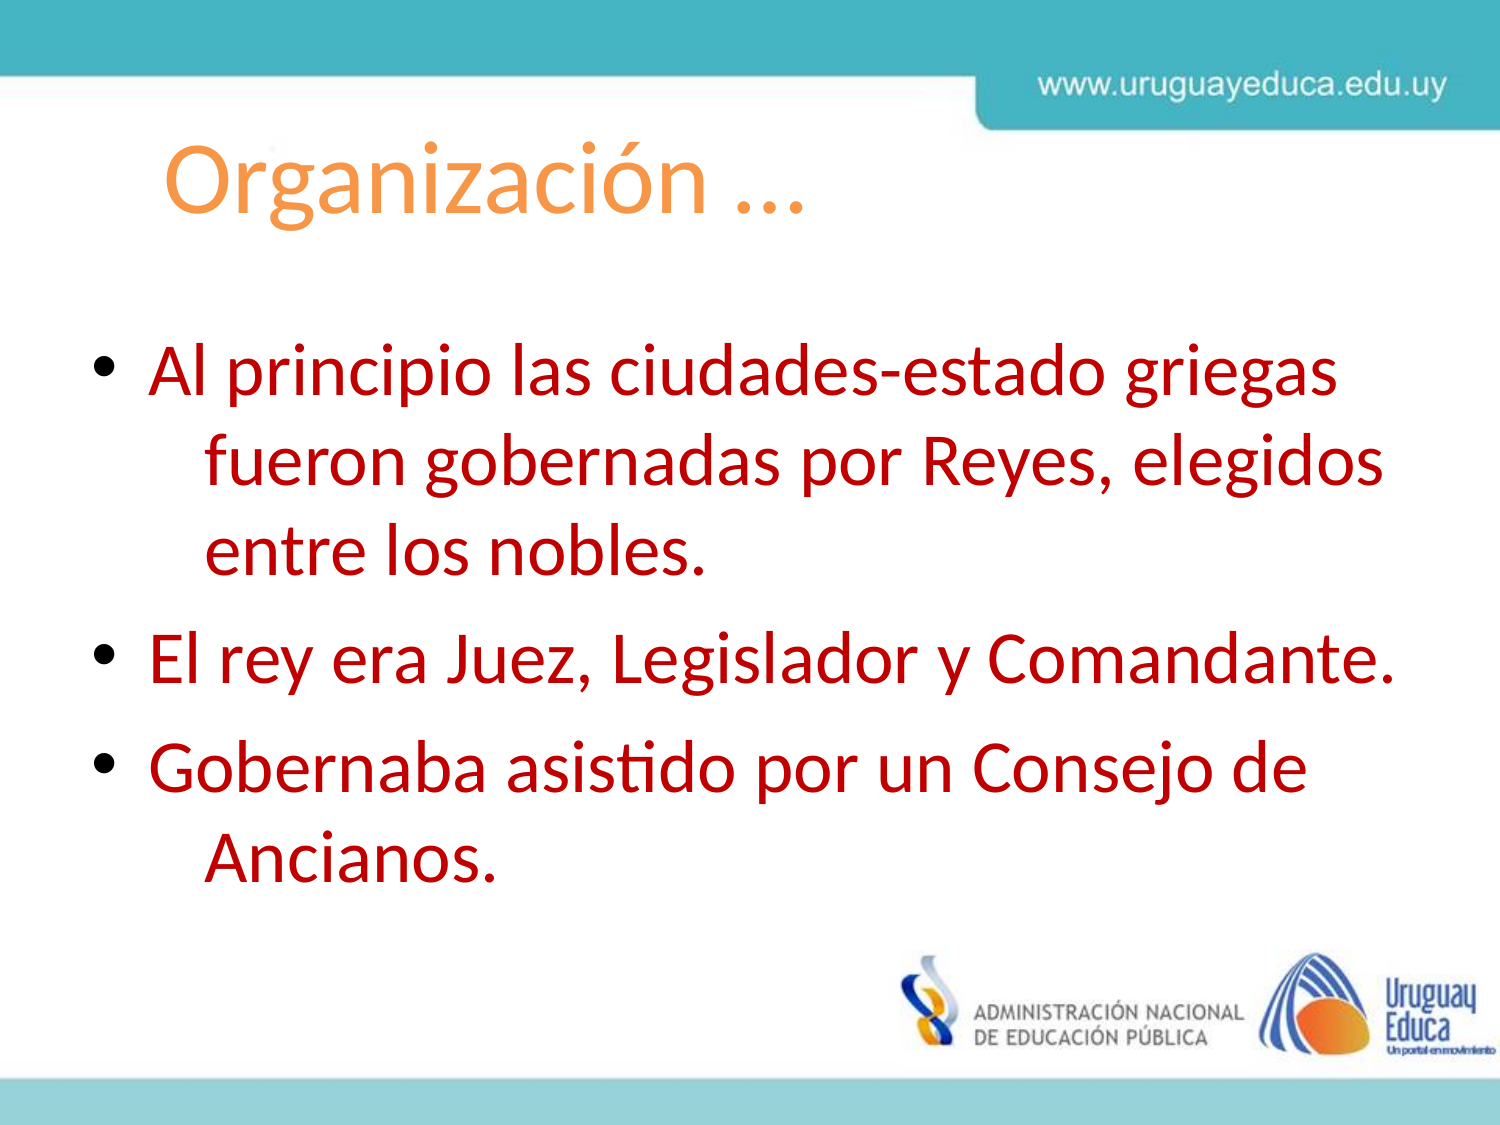

# Organización …
Al principio las ciudades-estado griegas fueron gobernadas por Reyes, elegidos entre los nobles.
El rey era Juez, Legislador y Comandante.
Gobernaba asistido por un Consejo de Ancianos.